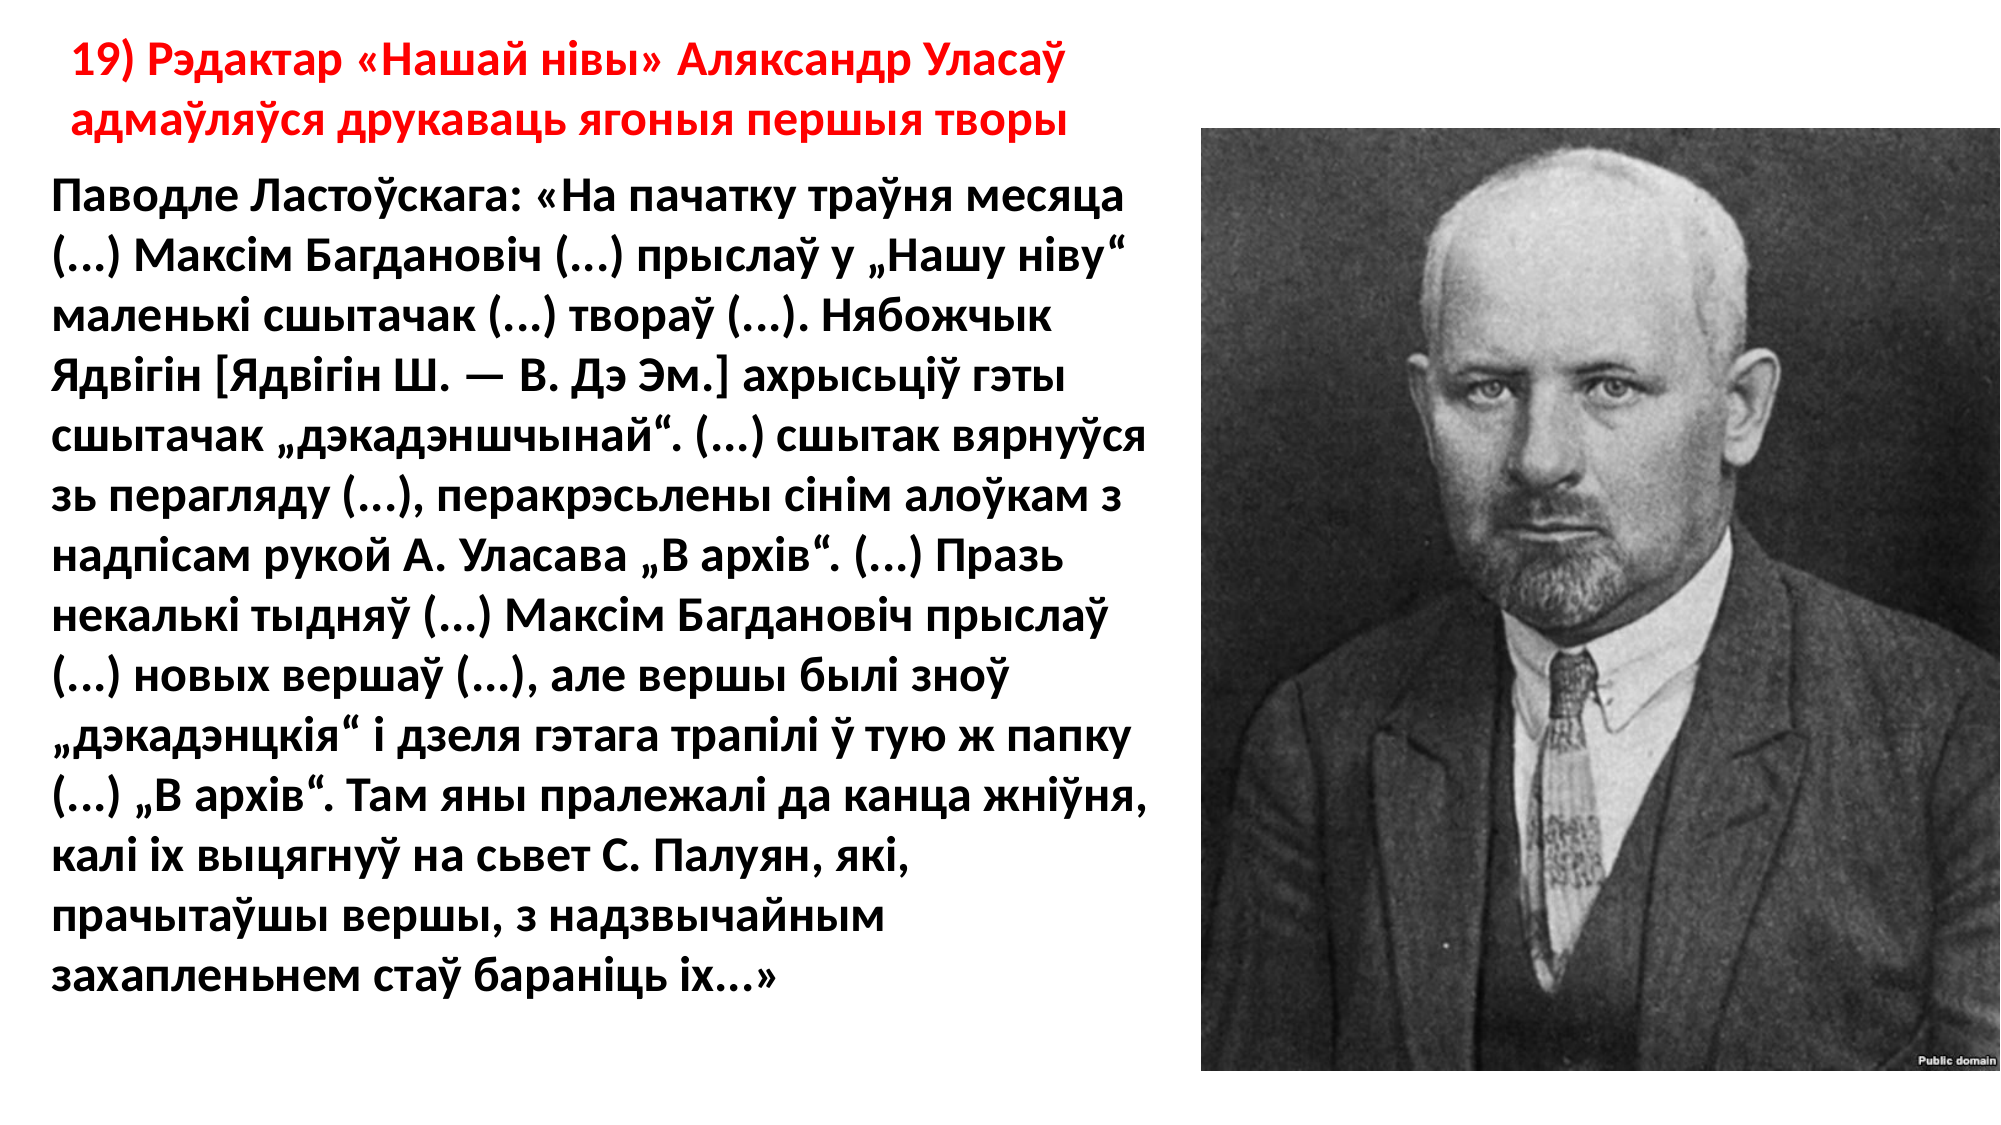

19) Рэдактар «Нашай нівы» Аляксандр Уласаў адмаўляўся друкаваць ягоныя першыя творы
Паводле Ластоўскага: «На пачатку траўня месяца (...) Максім Багдановіч (...) прыслаў у „Нашу ніву“ маленькі сшытачак (...) твораў (...). Нябожчык Ядвігін [Ядвігін Ш. — В. Дэ Эм.] ахрысьціў гэты сшытачак „дэкадэншчынай“. (...) сшытак вярнуўся зь перагляду (...), перакрэсьлены сінім алоўкам з надпісам рукой А. Уласава „В архів“. (...) Празь некалькі тыдняў (...) Максім Багдановіч прыслаў (...) новых вершаў (...), але вершы былі зноў „дэкадэнцкія“ і дзеля гэтага трапілі ў тую ж папку (...) „В архів“. Там яны пралежалі да канца жніўня, калі іх выцягнуў на сьвет С. Палуян, які, прачытаўшы вершы, з надзвычайным захапленьнем стаў бараніць іх...»